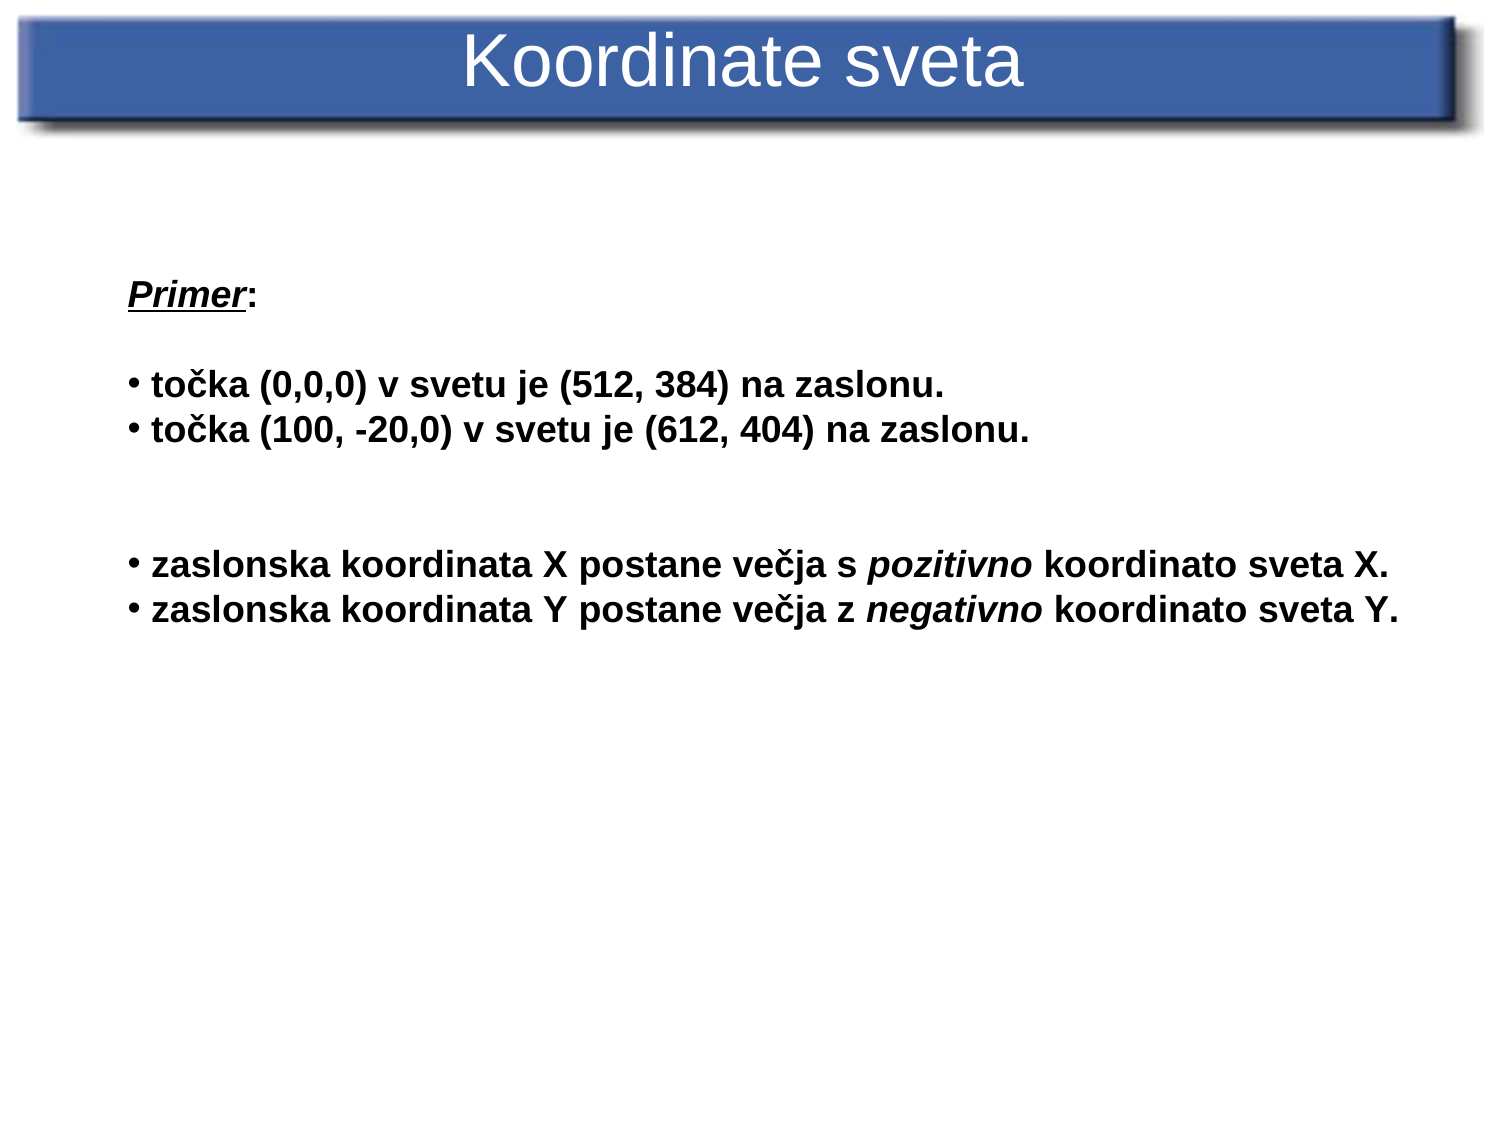

Koordinate sveta
Primer:
 točka (0,0,0) v svetu je (512, 384) na zaslonu.
 točka (100, -20,0) v svetu je (612, 404) na zaslonu.
 zaslonska koordinata X postane večja s pozitivno koordinato sveta X.
 zaslonska koordinata Y postane večja z negativno koordinato sveta Y.